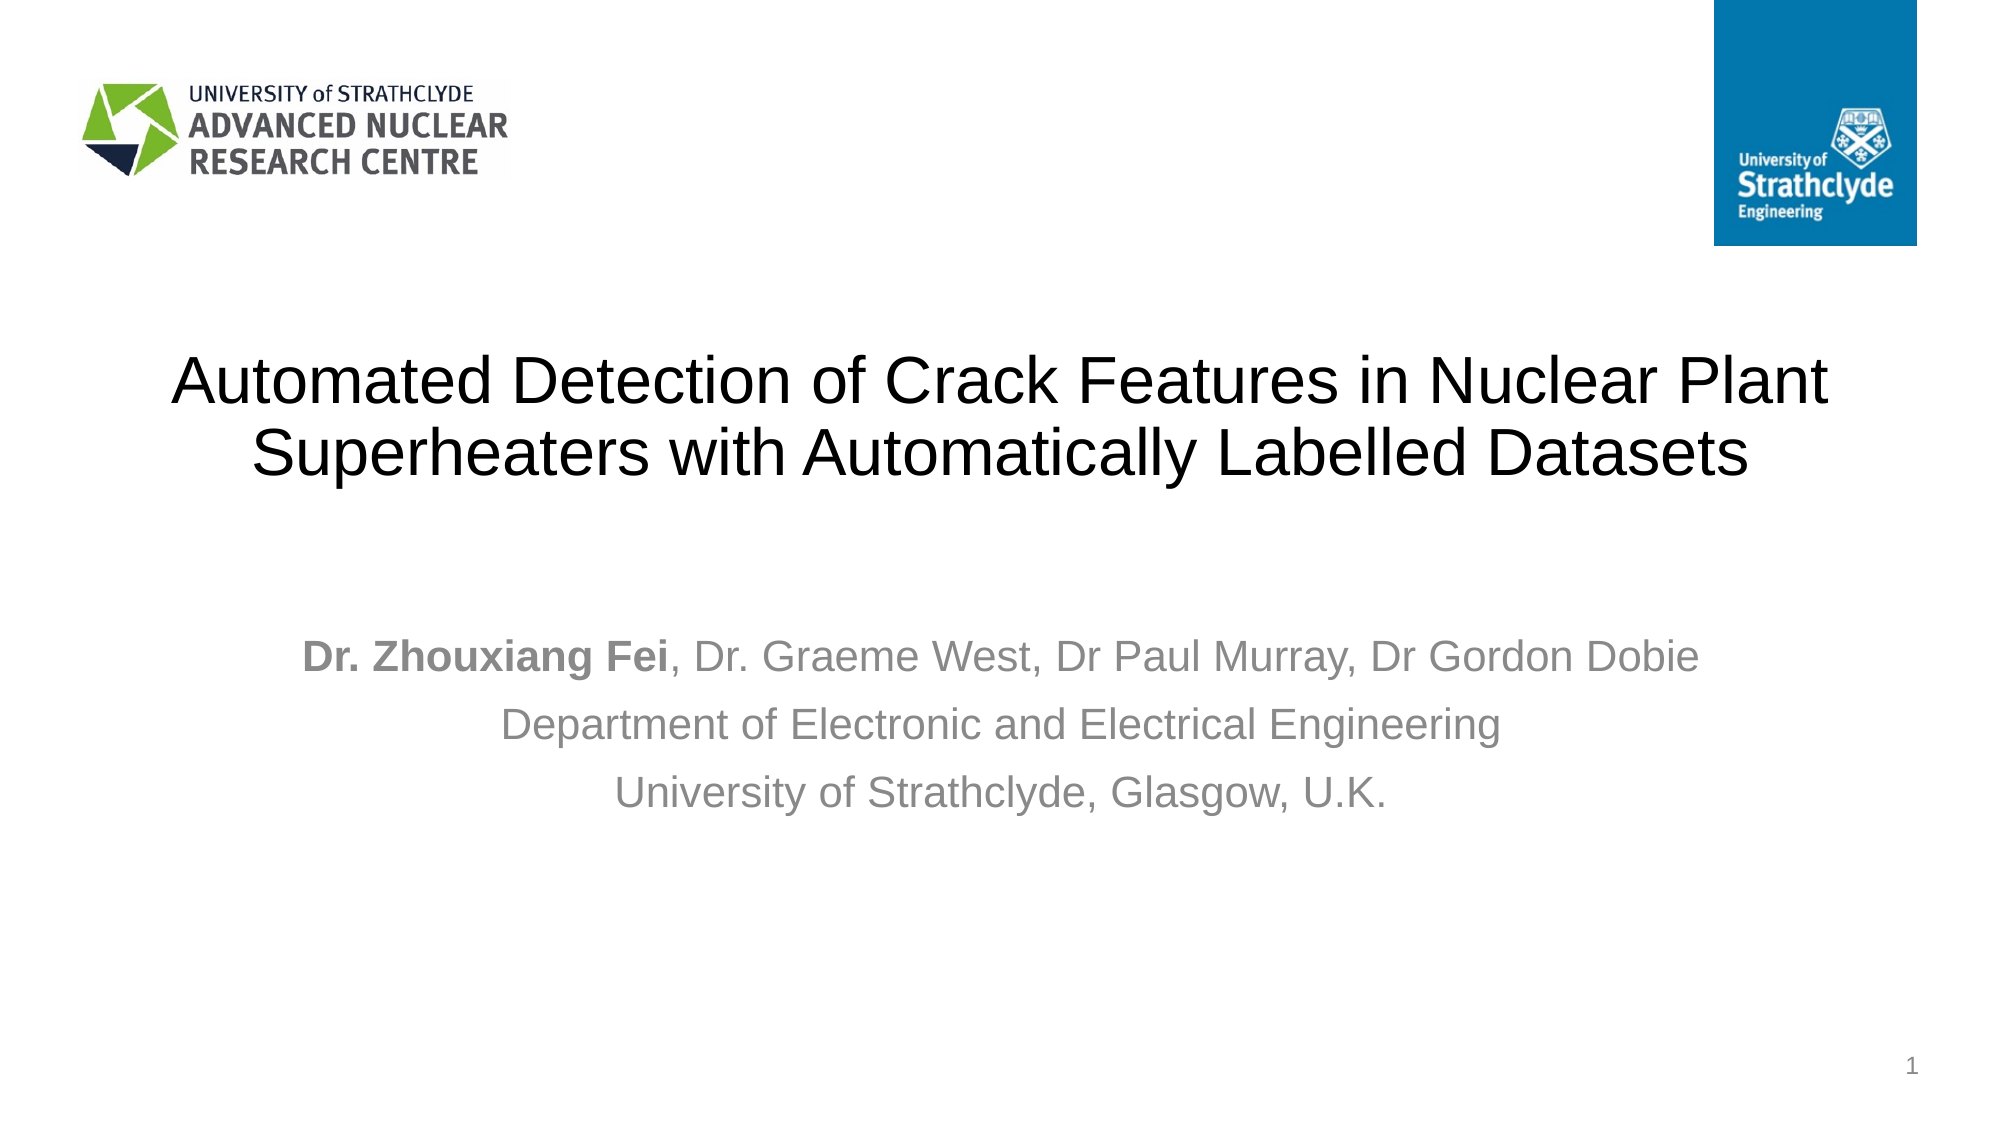

# Automated Detection of Crack Features in Nuclear Plant Superheaters with Automatically Labelled Datasets
Dr. Zhouxiang Fei, Dr. Graeme West, Dr Paul Murray, Dr Gordon Dobie
Department of Electronic and Electrical Engineering
University of Strathclyde, Glasgow, U.K.
1